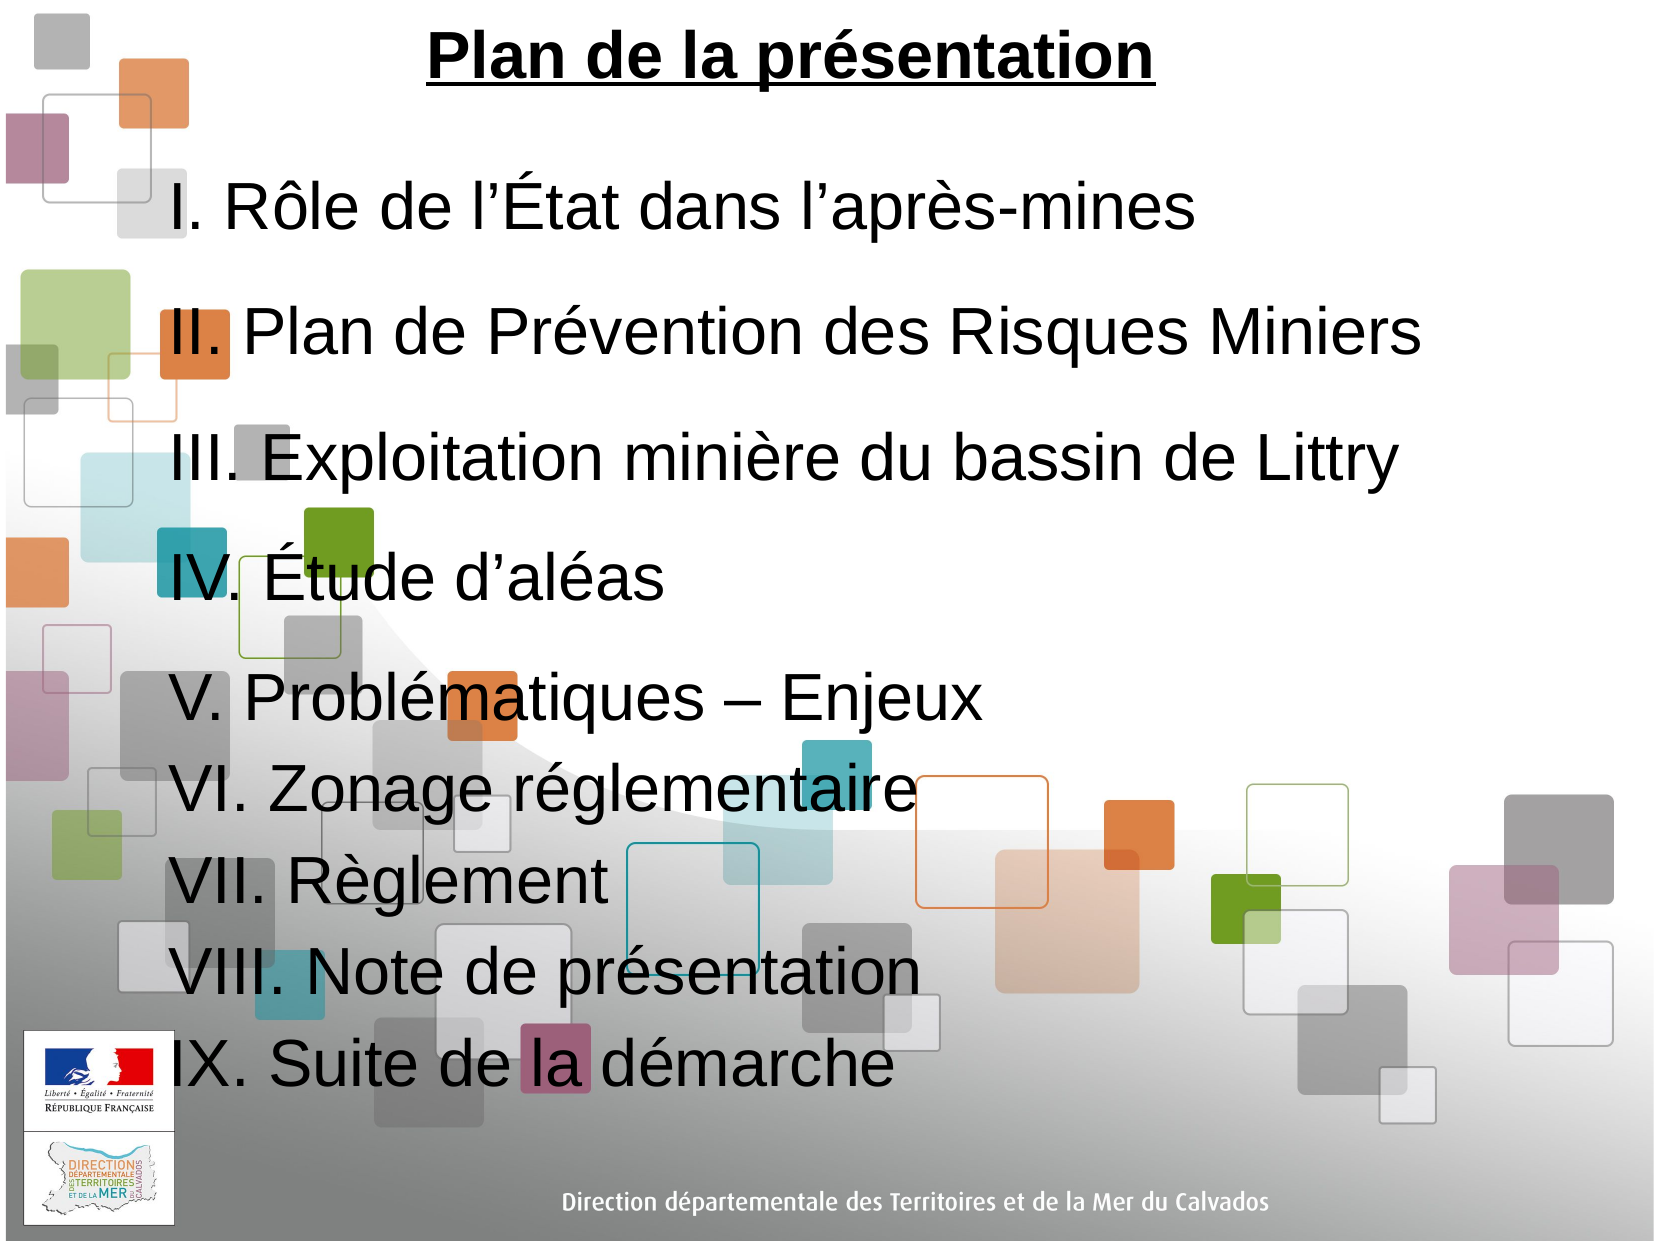

Plan de la présentation
# I. Rôle de l’État dans l’après-mines
II. Plan de Prévention des Risques Miniers
III. Exploitation minière du bassin de Littry
IV. Étude d’aléas
V. Problématiques – Enjeux
VI. Zonage réglementaire
VII. Règlement
VIII. Note de présentation
IX. Suite de la démarche